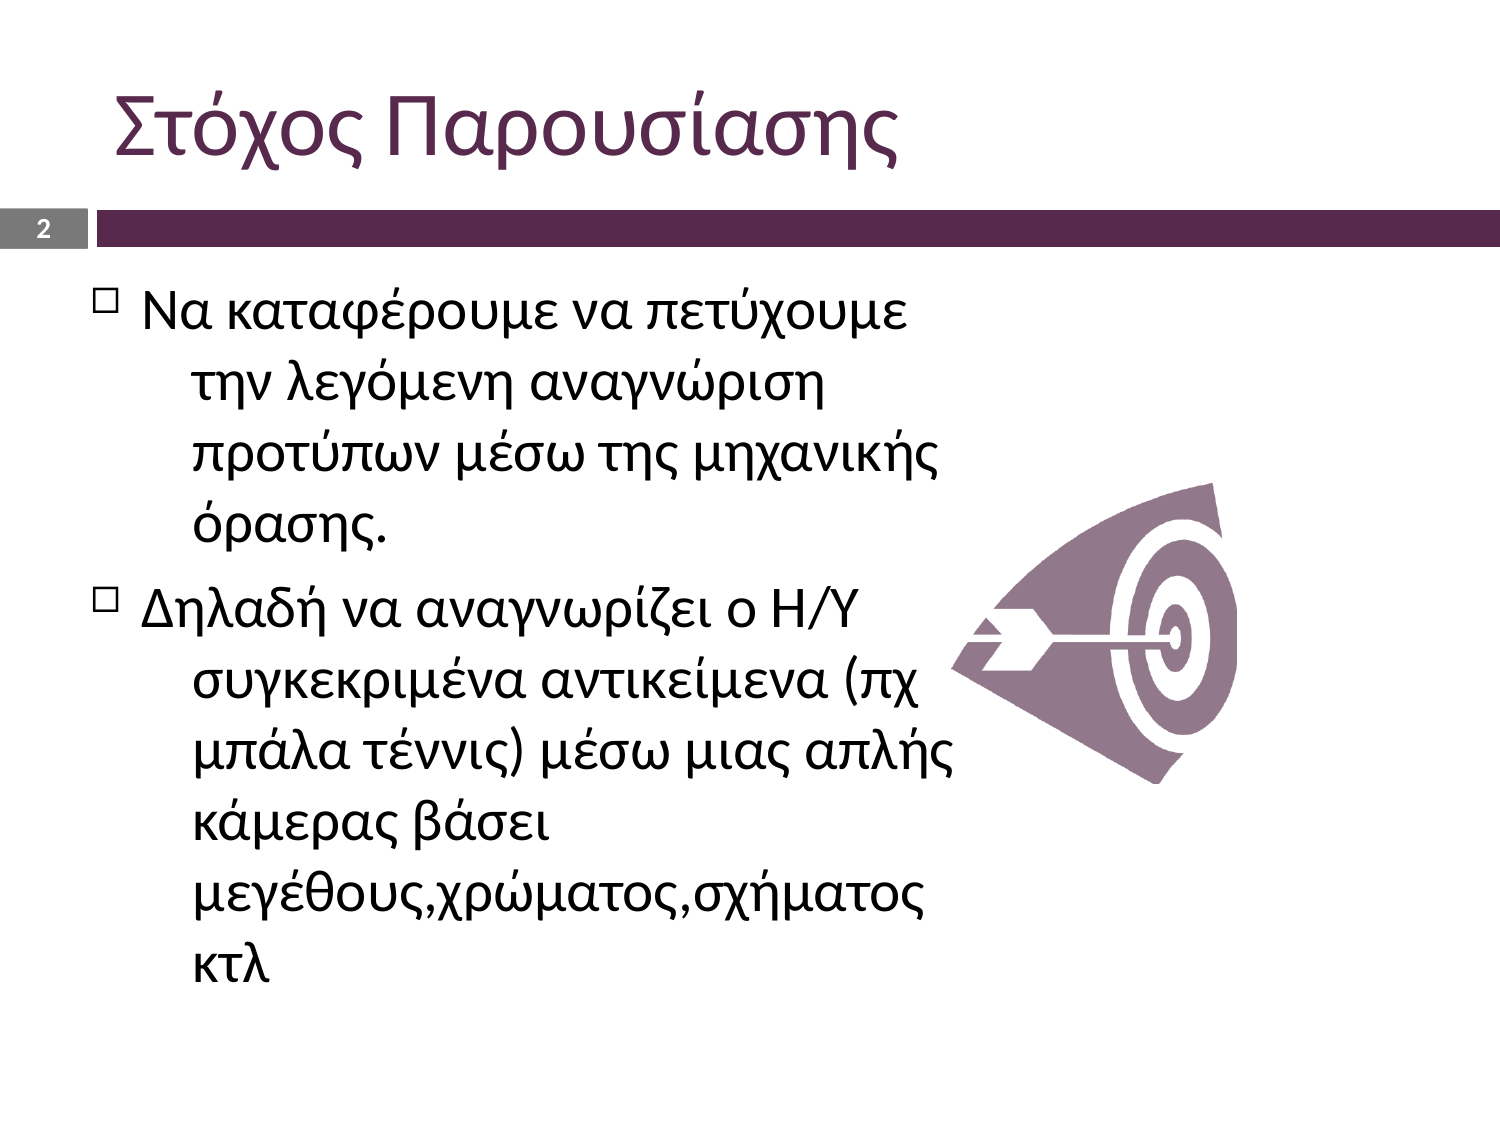

# Στόχος Παρουσίασης
Να καταφέρουμε να πετύχουμε την λεγόμενη αναγνώριση προτύπων μέσω της μηχανικής όρασης.
Δηλαδή να αναγνωρίζει ο Η/Υ συγκεκριμένα αντικείμενα (πχ μπάλα τέννις) μέσω μιας απλής κάμερας βάσει μεγέθους,χρώματος,σχήματος κτλ